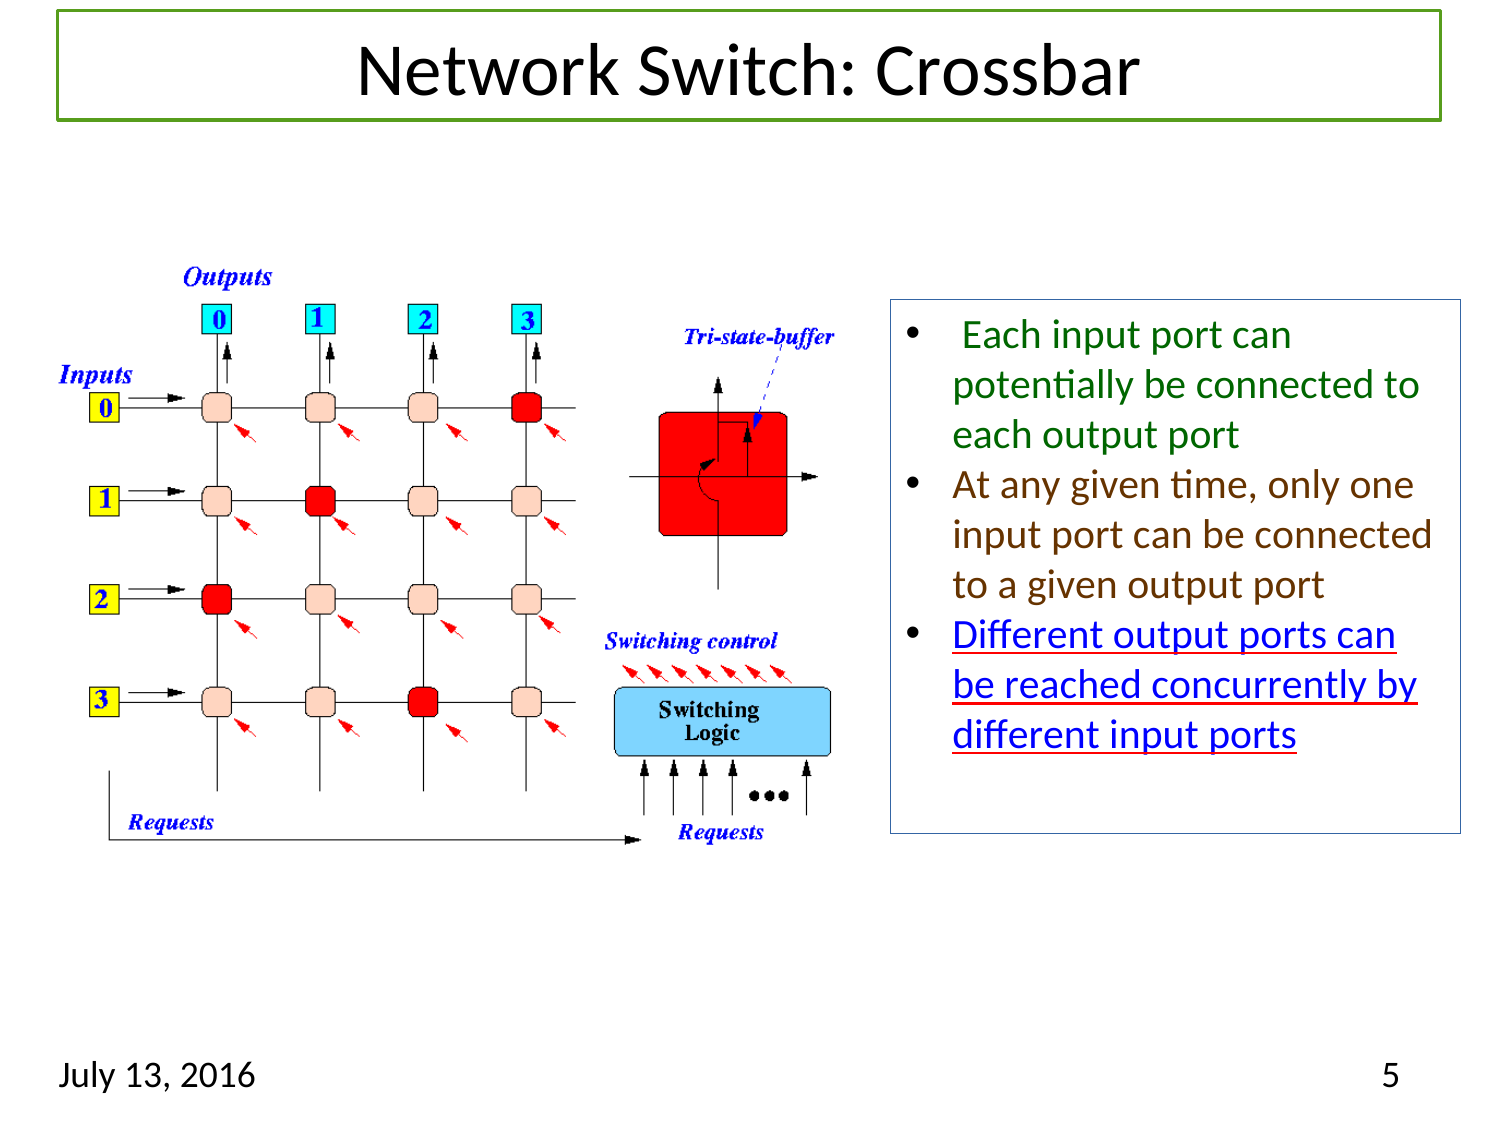

# Network Switch: Crossbar
 Each input port can potentially be connected to each output port
At any given time, only one input port can be connected to a given output port
Different output ports can be reached concurrently by different input ports
5